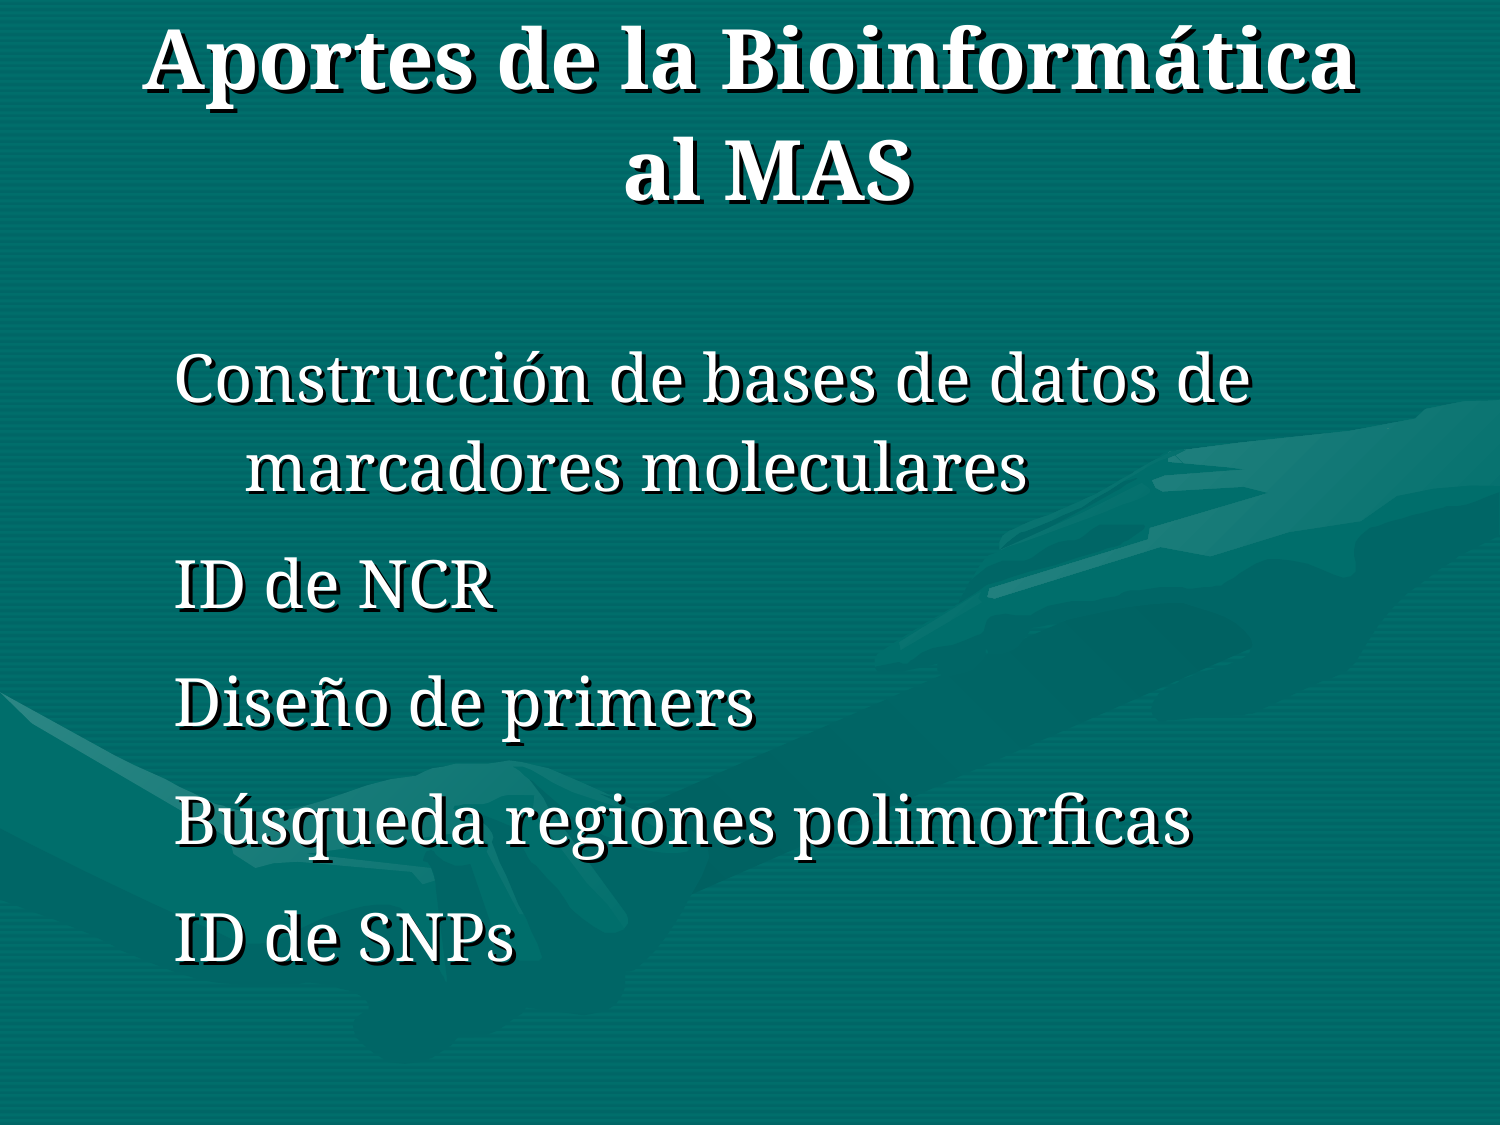

# Aportes de la Bioinformática al MAS
Construcción de bases de datos de marcadores moleculares
ID de NCR
Diseño de primers
Búsqueda regiones polimorficas
ID de SNPs